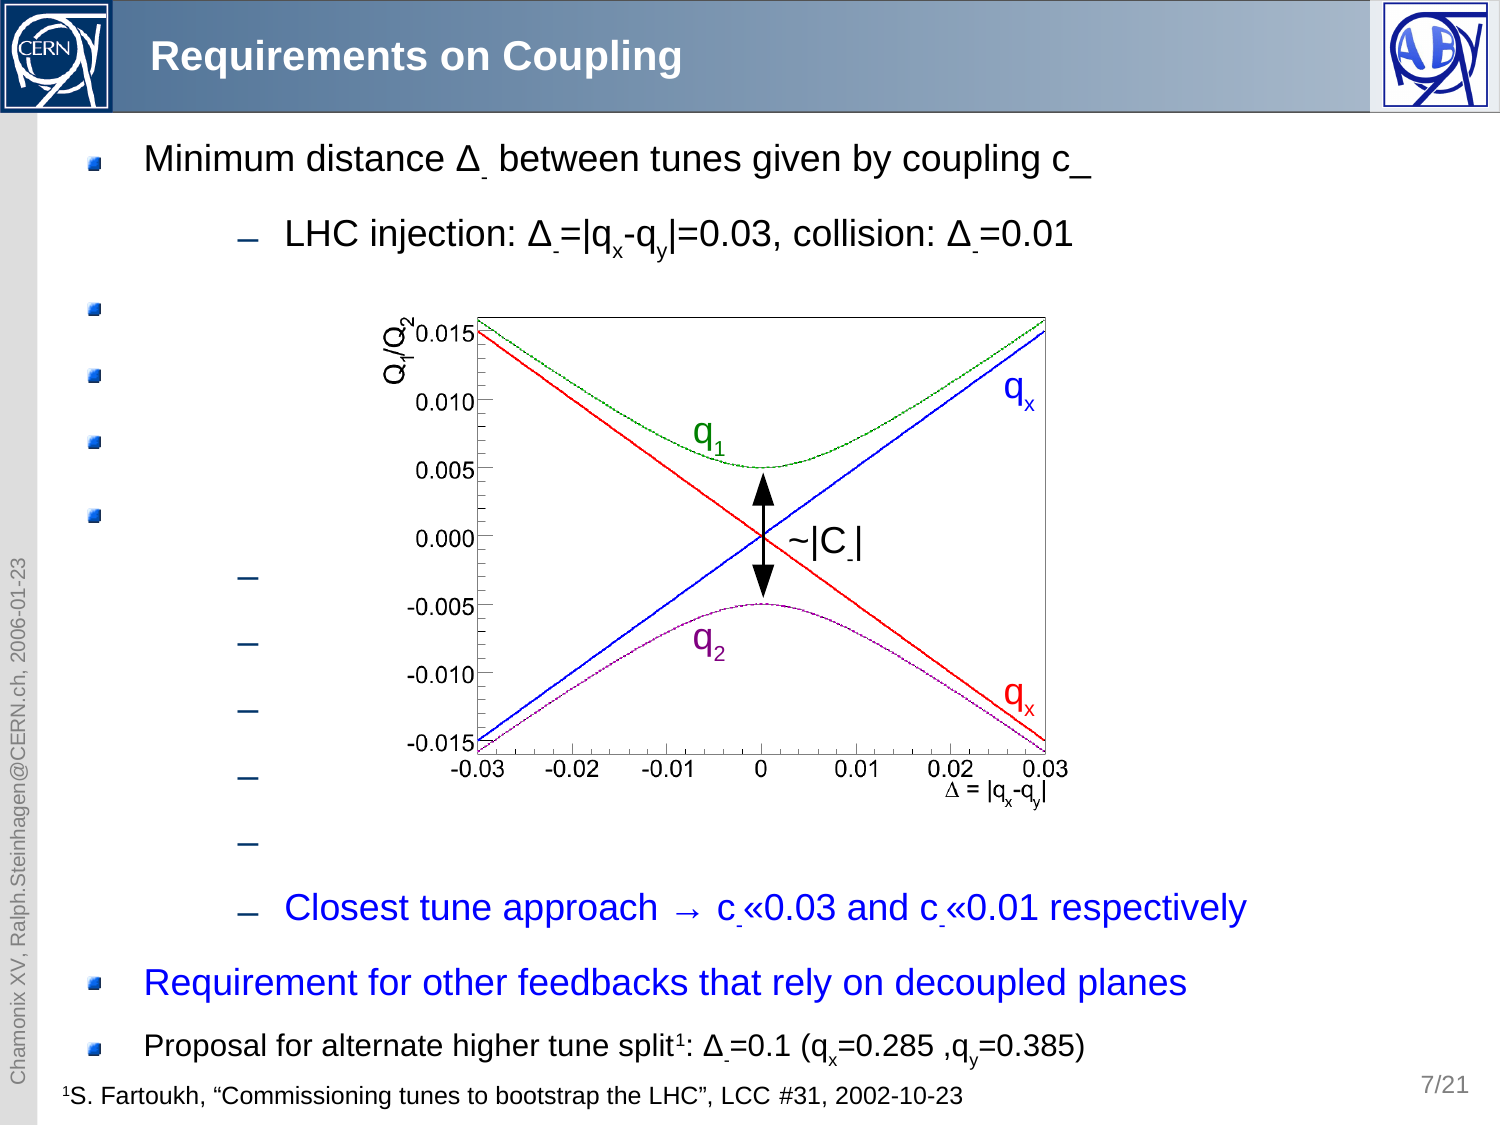

# Requirements on Coupling
Minimum distance Δ- between tunes given by coupling c_
LHC injection: Δ-=|qx-qy|=0.03, collision: Δ-=0.01
Closest tune approach → c-«0.03 and c-«0.01 respectively
Requirement for other feedbacks that rely on decoupled planes
Proposal for alternate higher tune split1: Δ-=0.1 (qx=0.285 ,qy=0.385)
qx
q1
~|C-|
q2
qx
1S. Fartoukh, “Commissioning tunes to bootstrap the LHC”, LCC #31, 2002-10-23